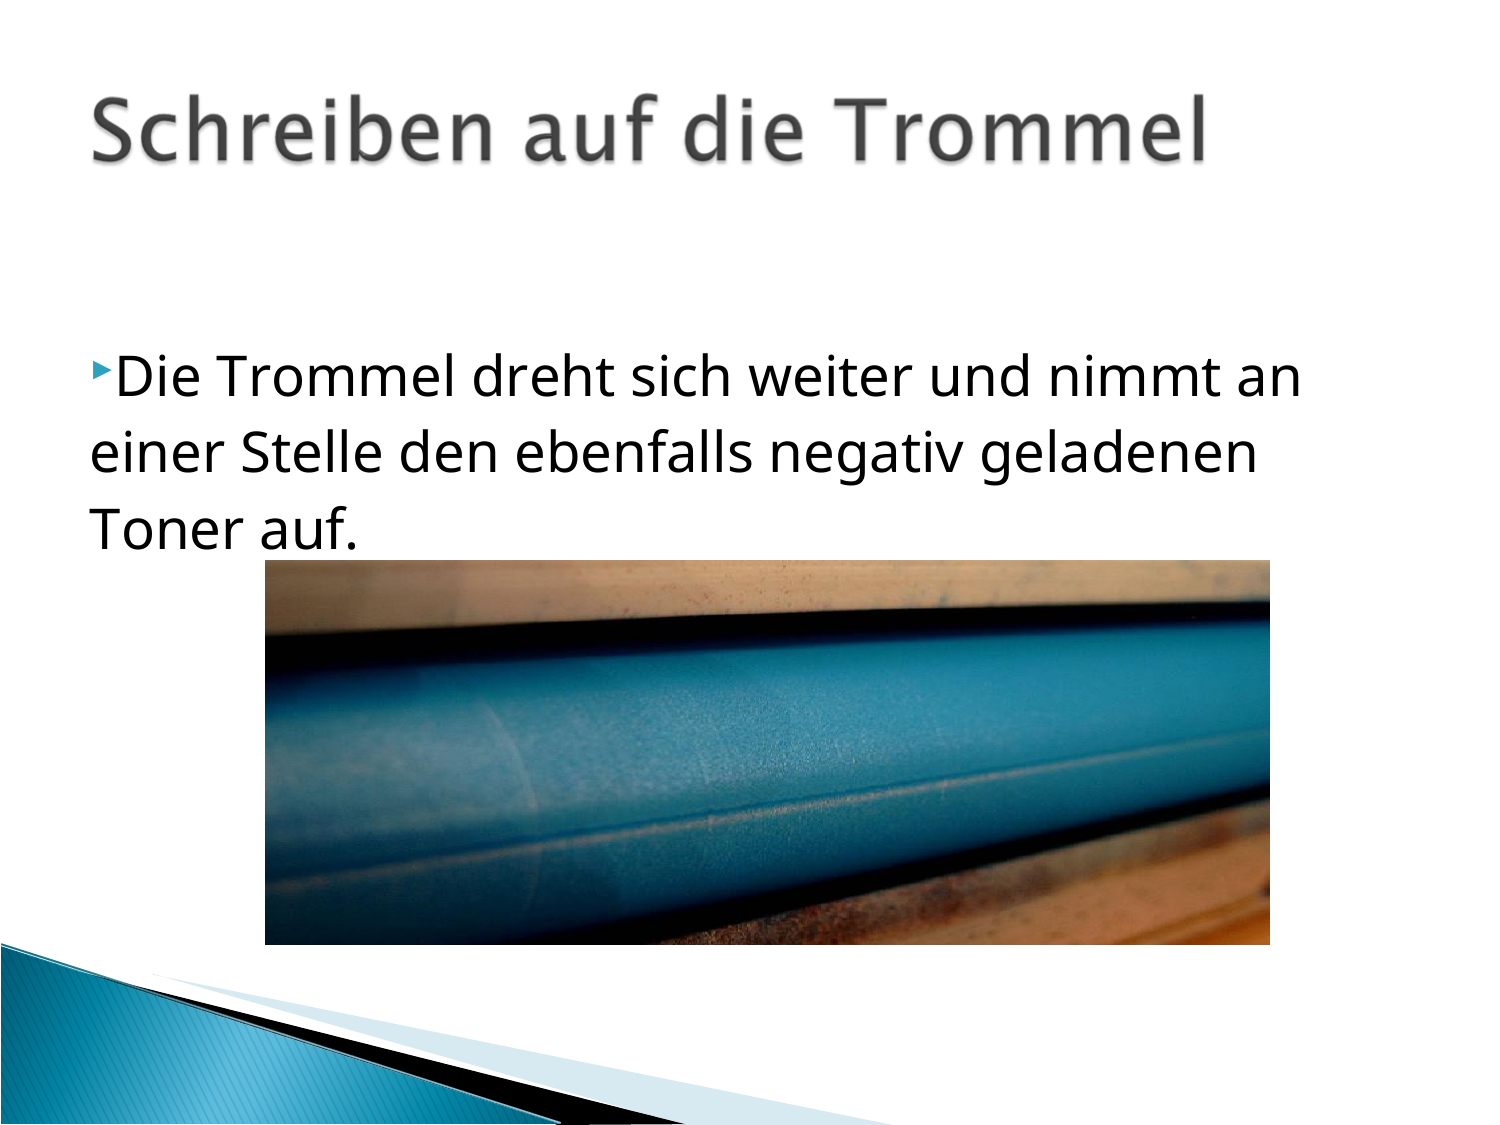

# Die Trommel dreht sich weiter und nimmt an einer Stelle den ebenfalls negativ geladenen Toner auf.